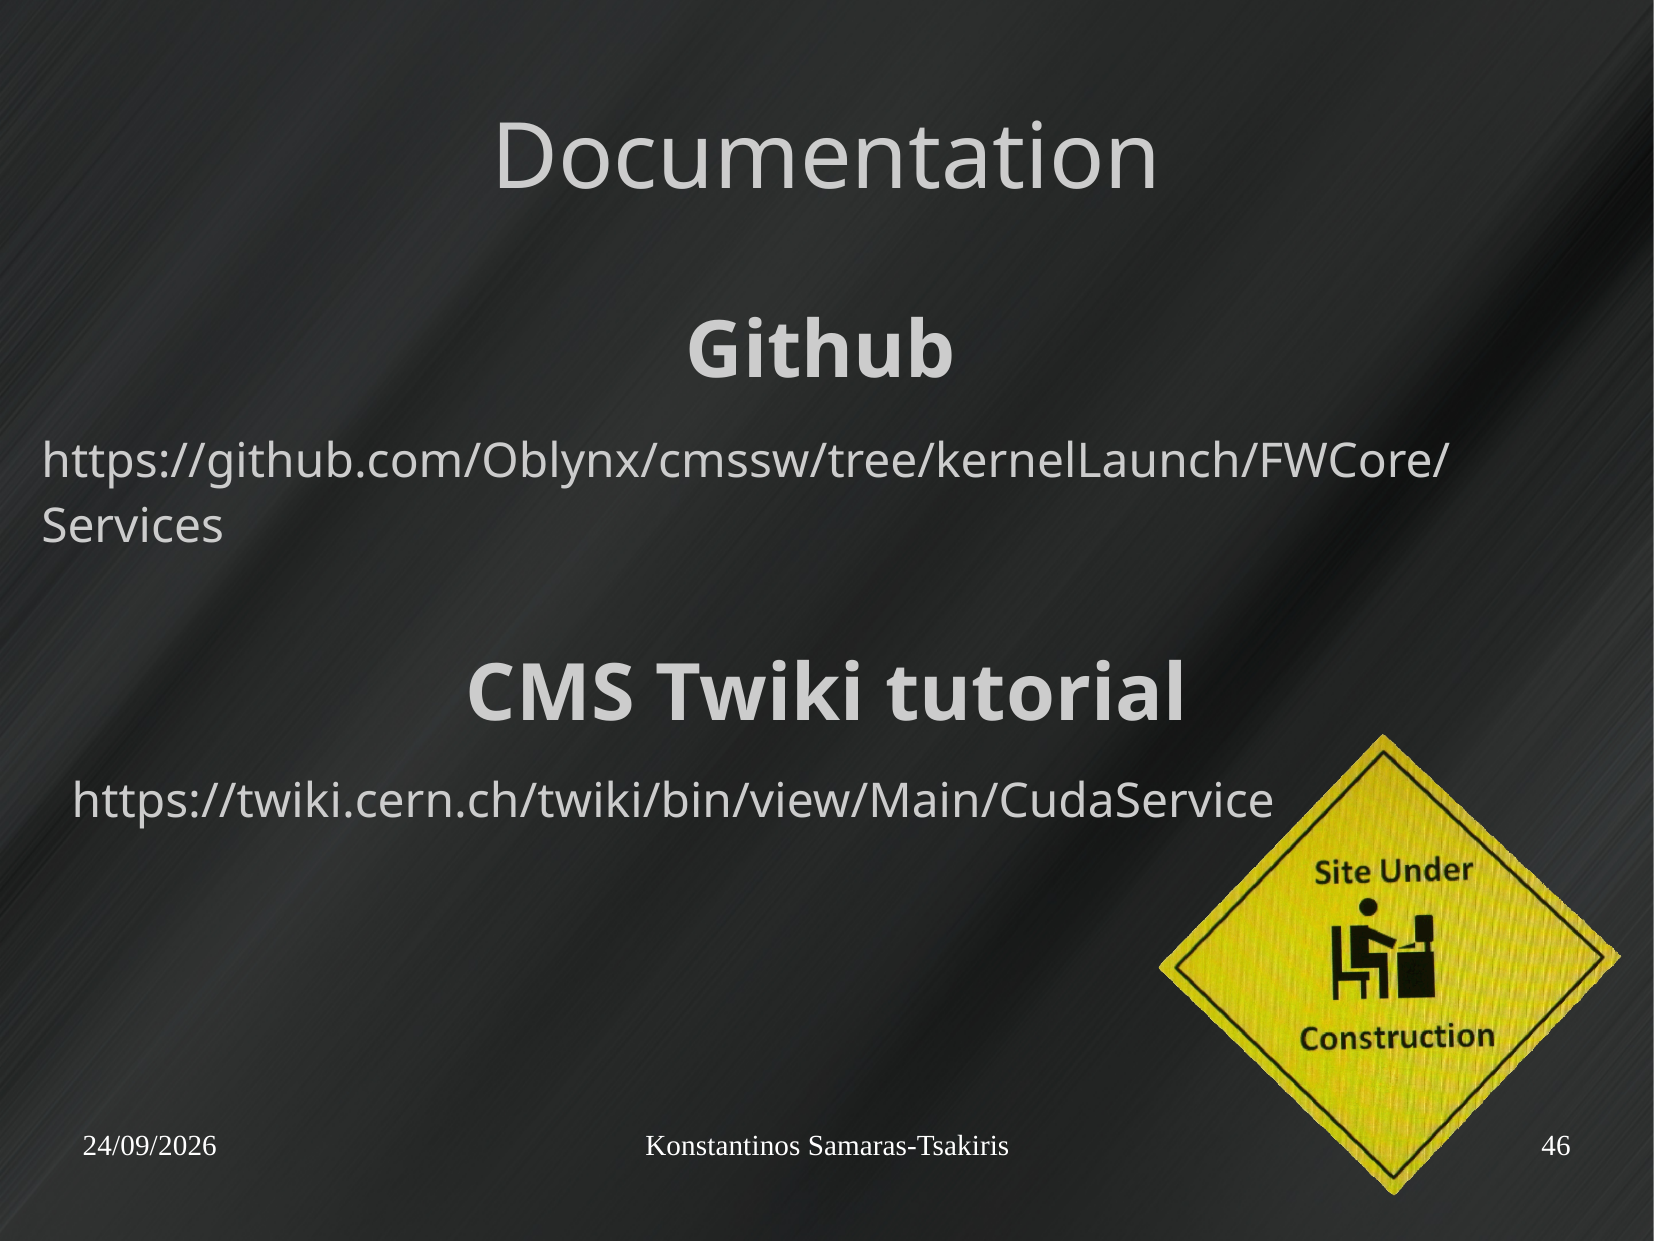

# Documentation
Github
https://github.com/Oblynx/cmssw/tree/kernelLaunch/FWCore/Services
CMS Twiki tutorial
https://twiki.cern.ch/twiki/bin/view/Main/CudaService
Konstantinos Samaras-Tsakiris
46